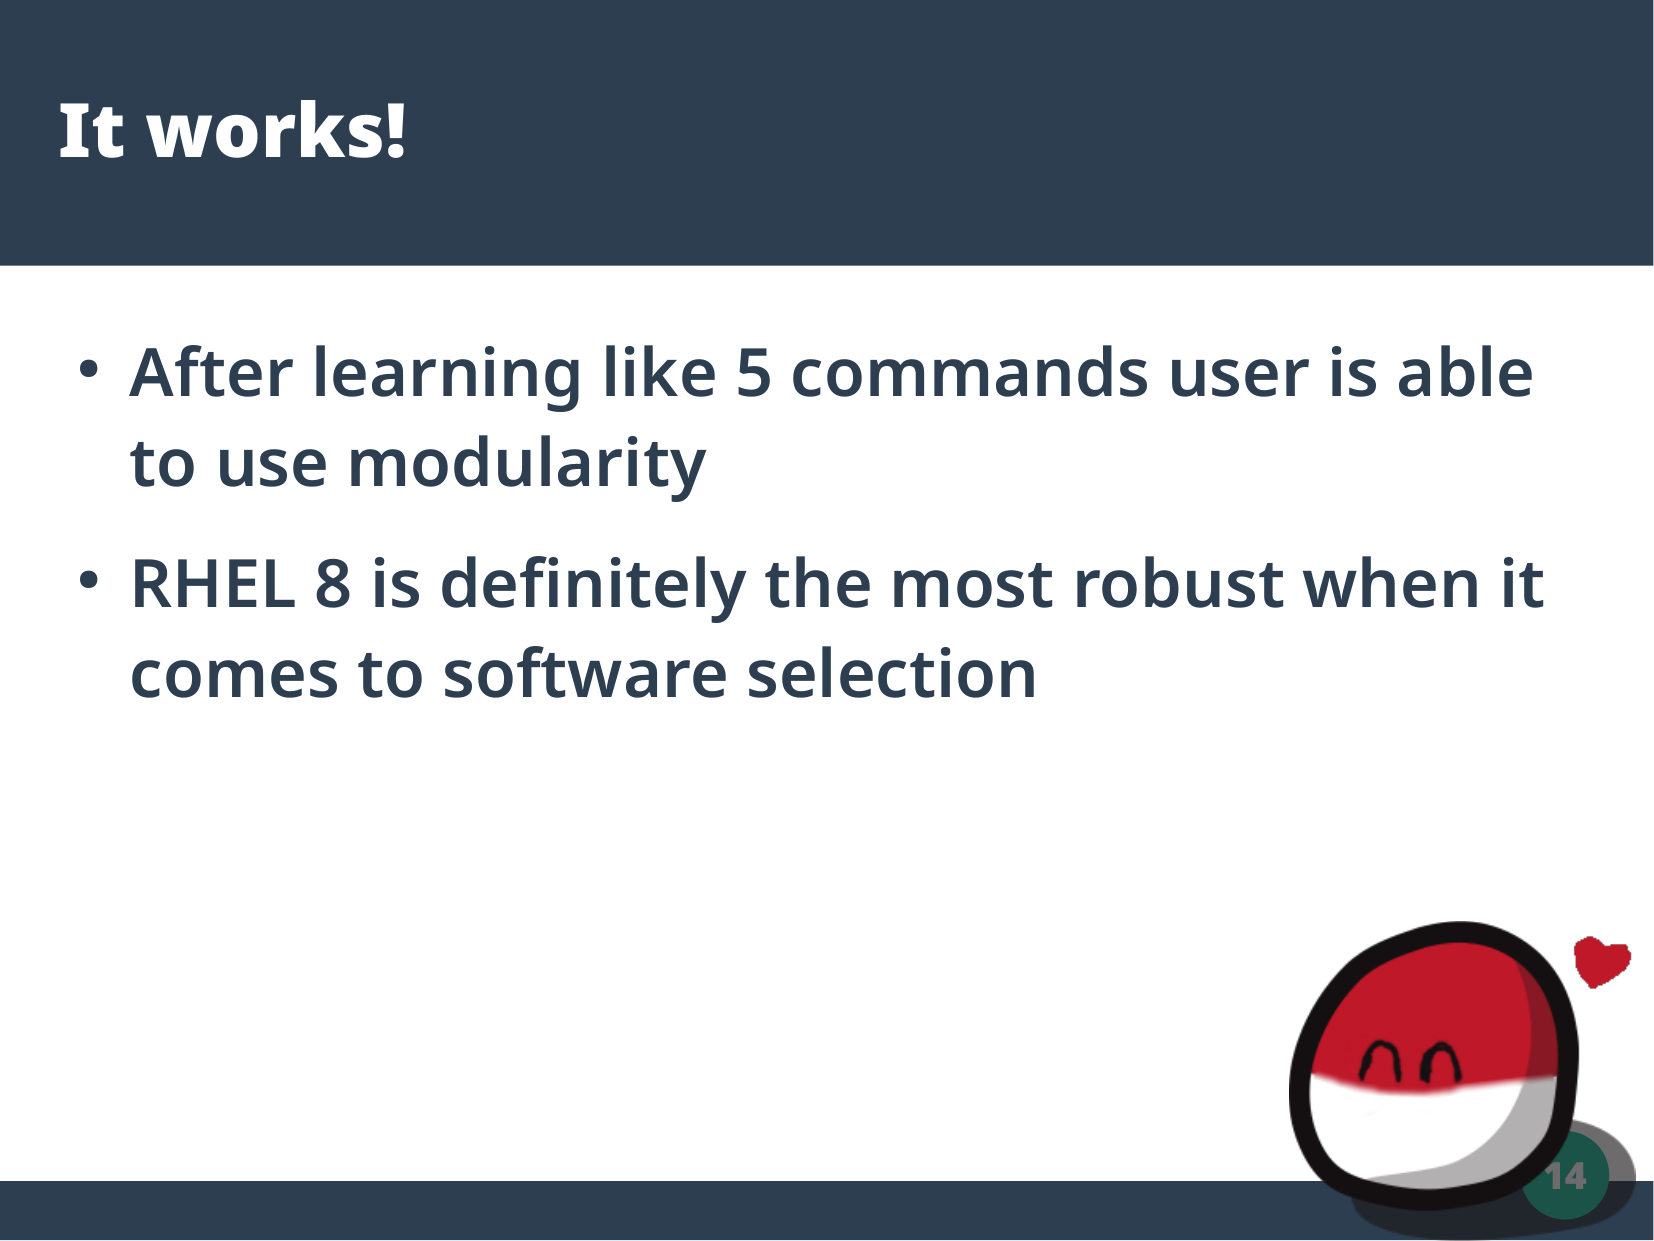

# It works!
After learning like 5 commands user is able to use modularity
RHEL 8 is definitely the most robust when it comes to software selection
14